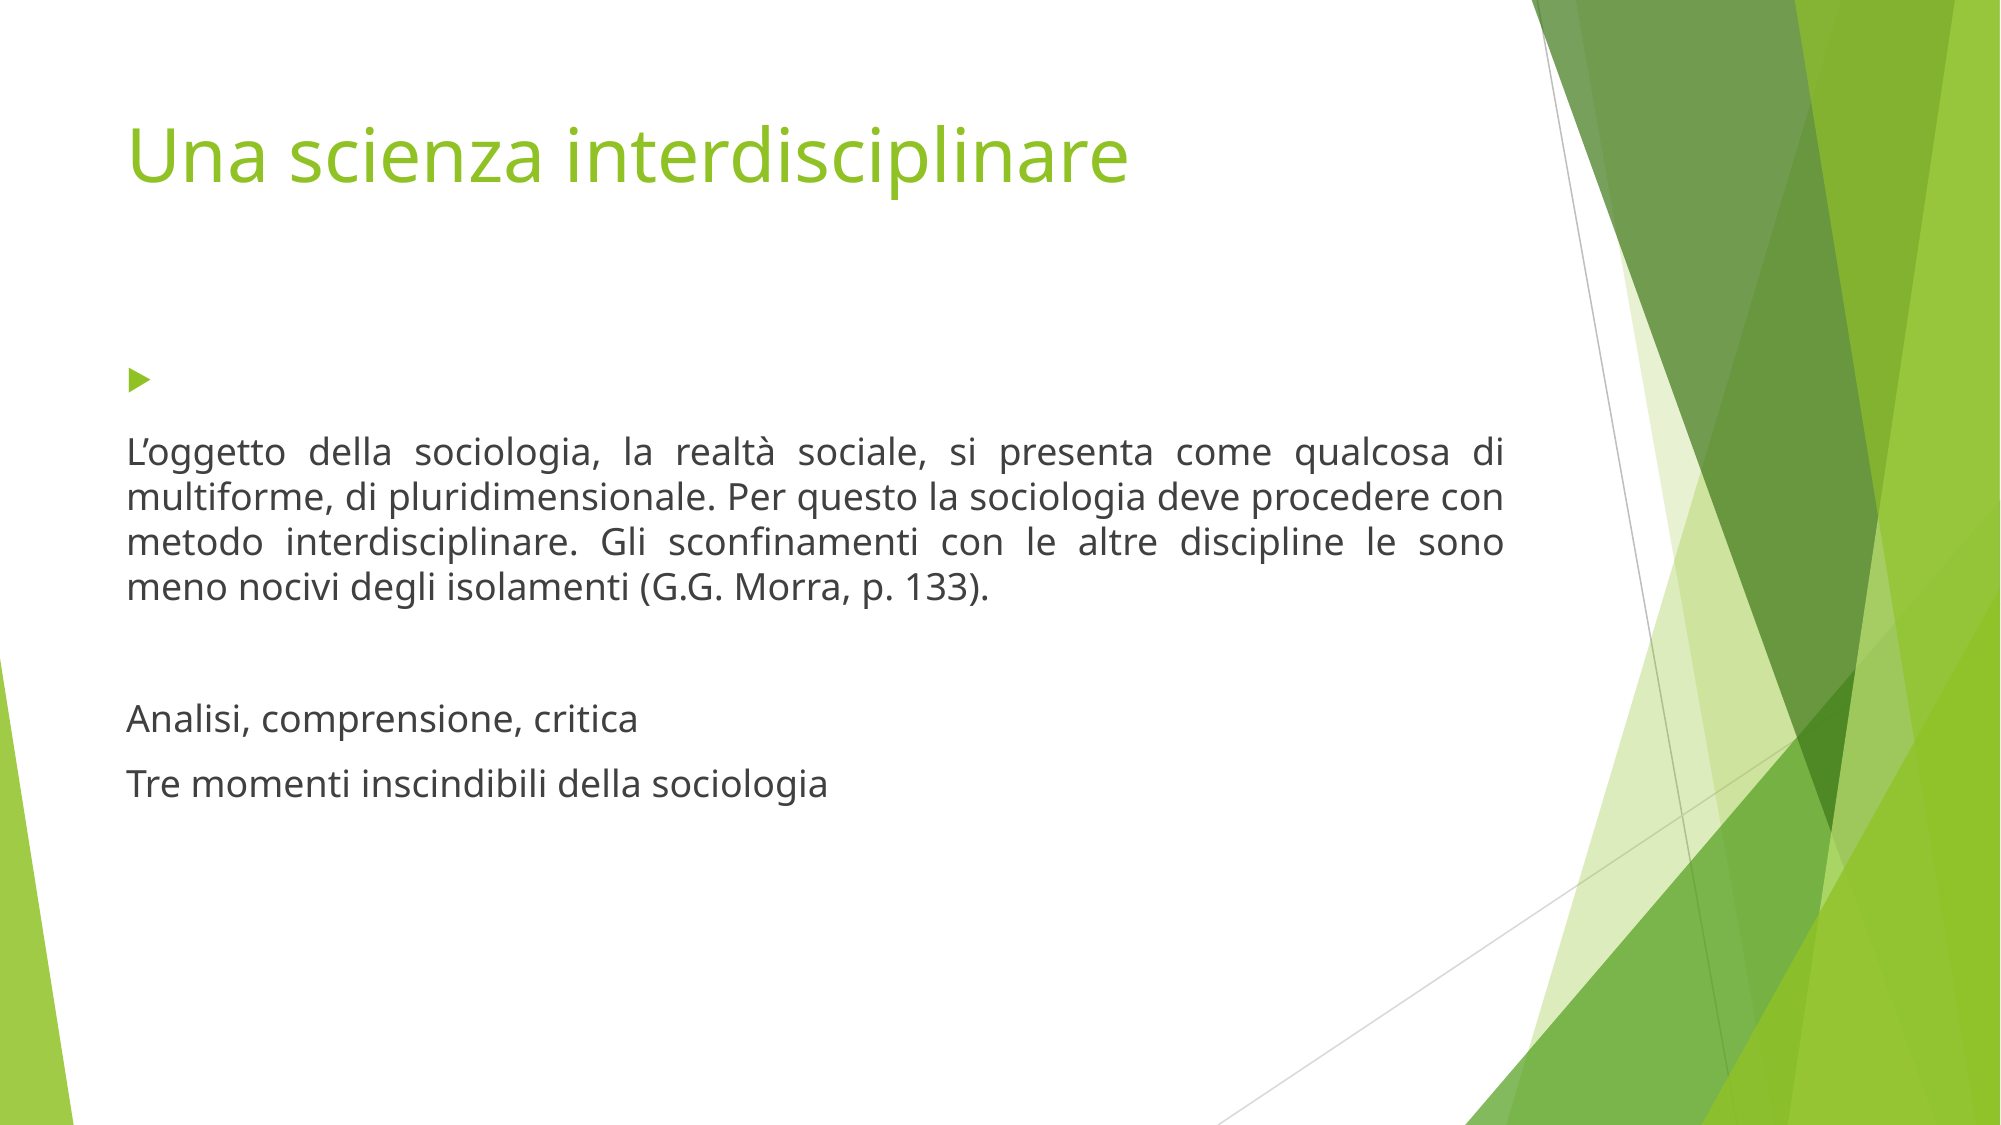

# Una scienza interdisciplinare
L’oggetto della sociologia, la realtà sociale, si presenta come qualcosa di multiforme, di pluridimensionale. Per questo la sociologia deve procedere con metodo interdisciplinare. Gli sconfinamenti con le altre discipline le sono meno nocivi degli isolamenti (G.G. Morra, p. 133).
Analisi, comprensione, critica
Tre momenti inscindibili della sociologia